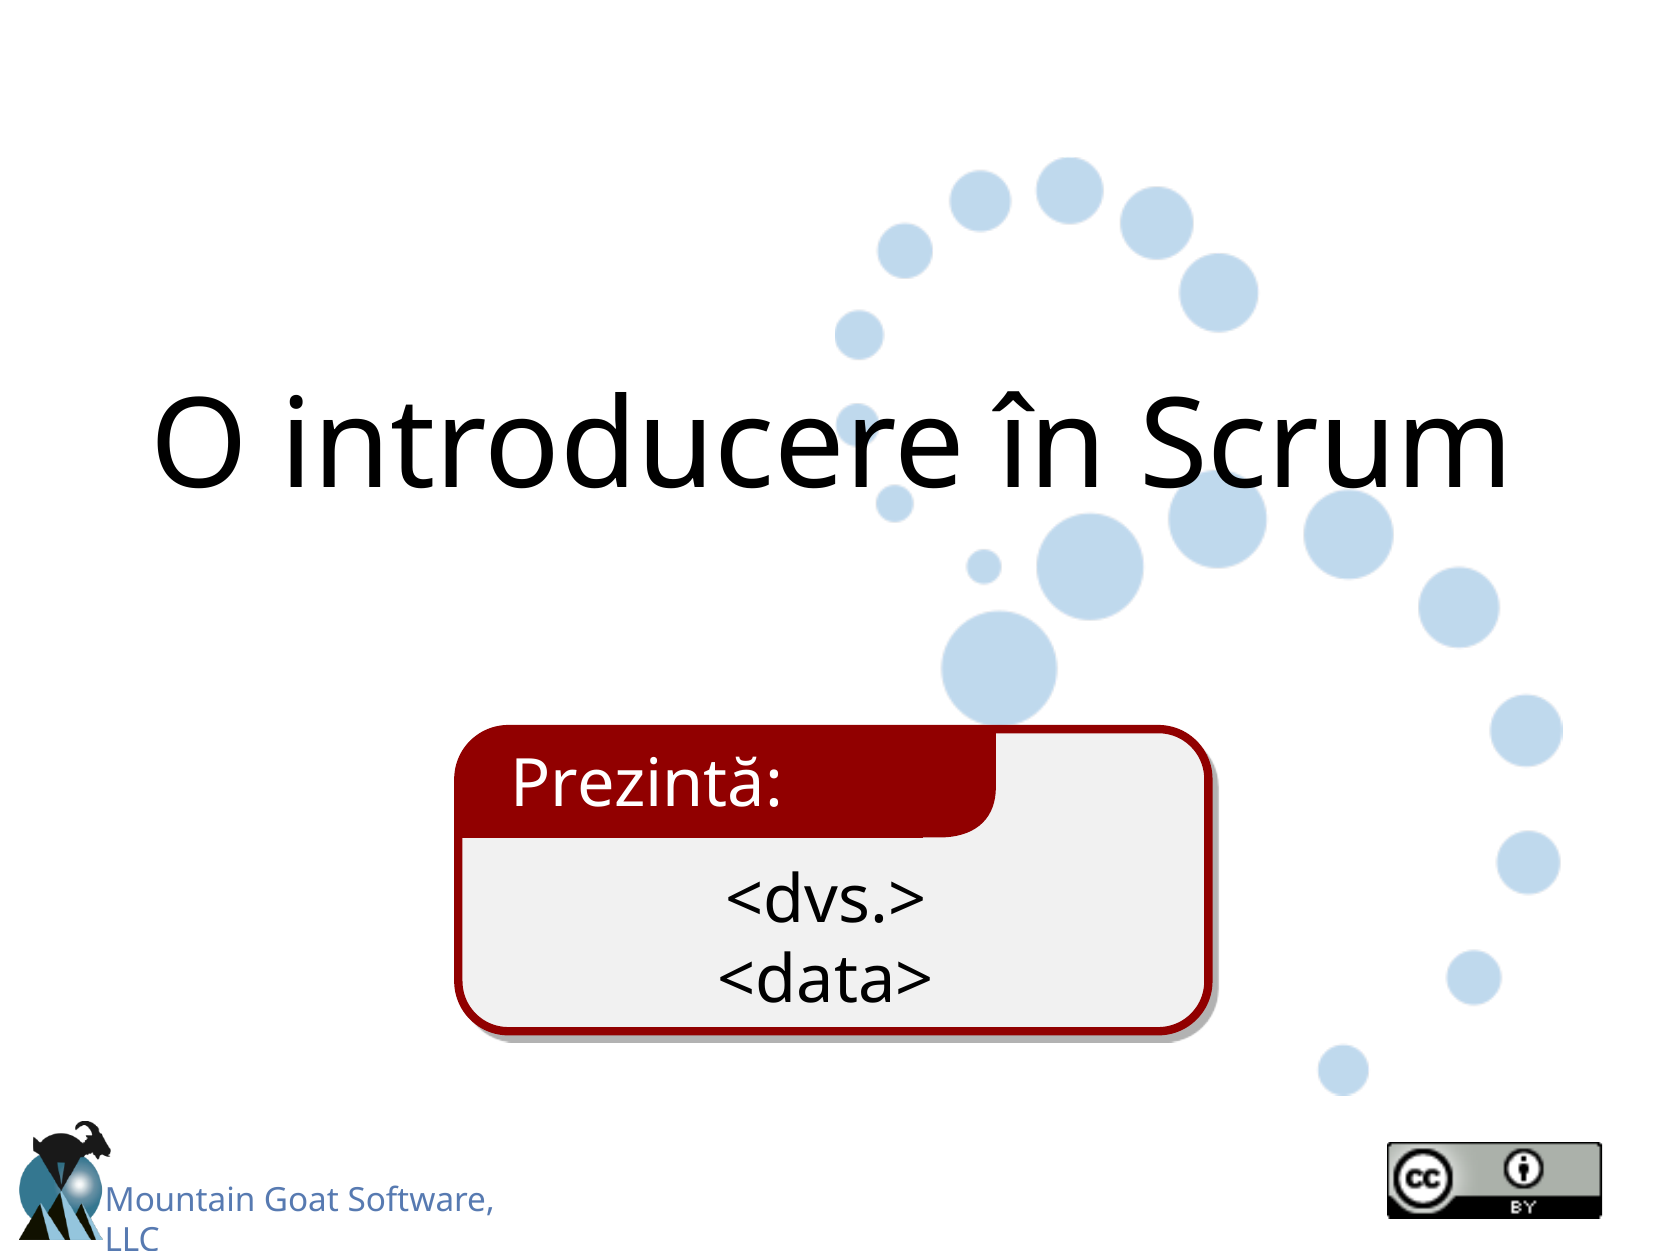

O introducere în Scrum
Prezintă:
<dvs.>
<data>